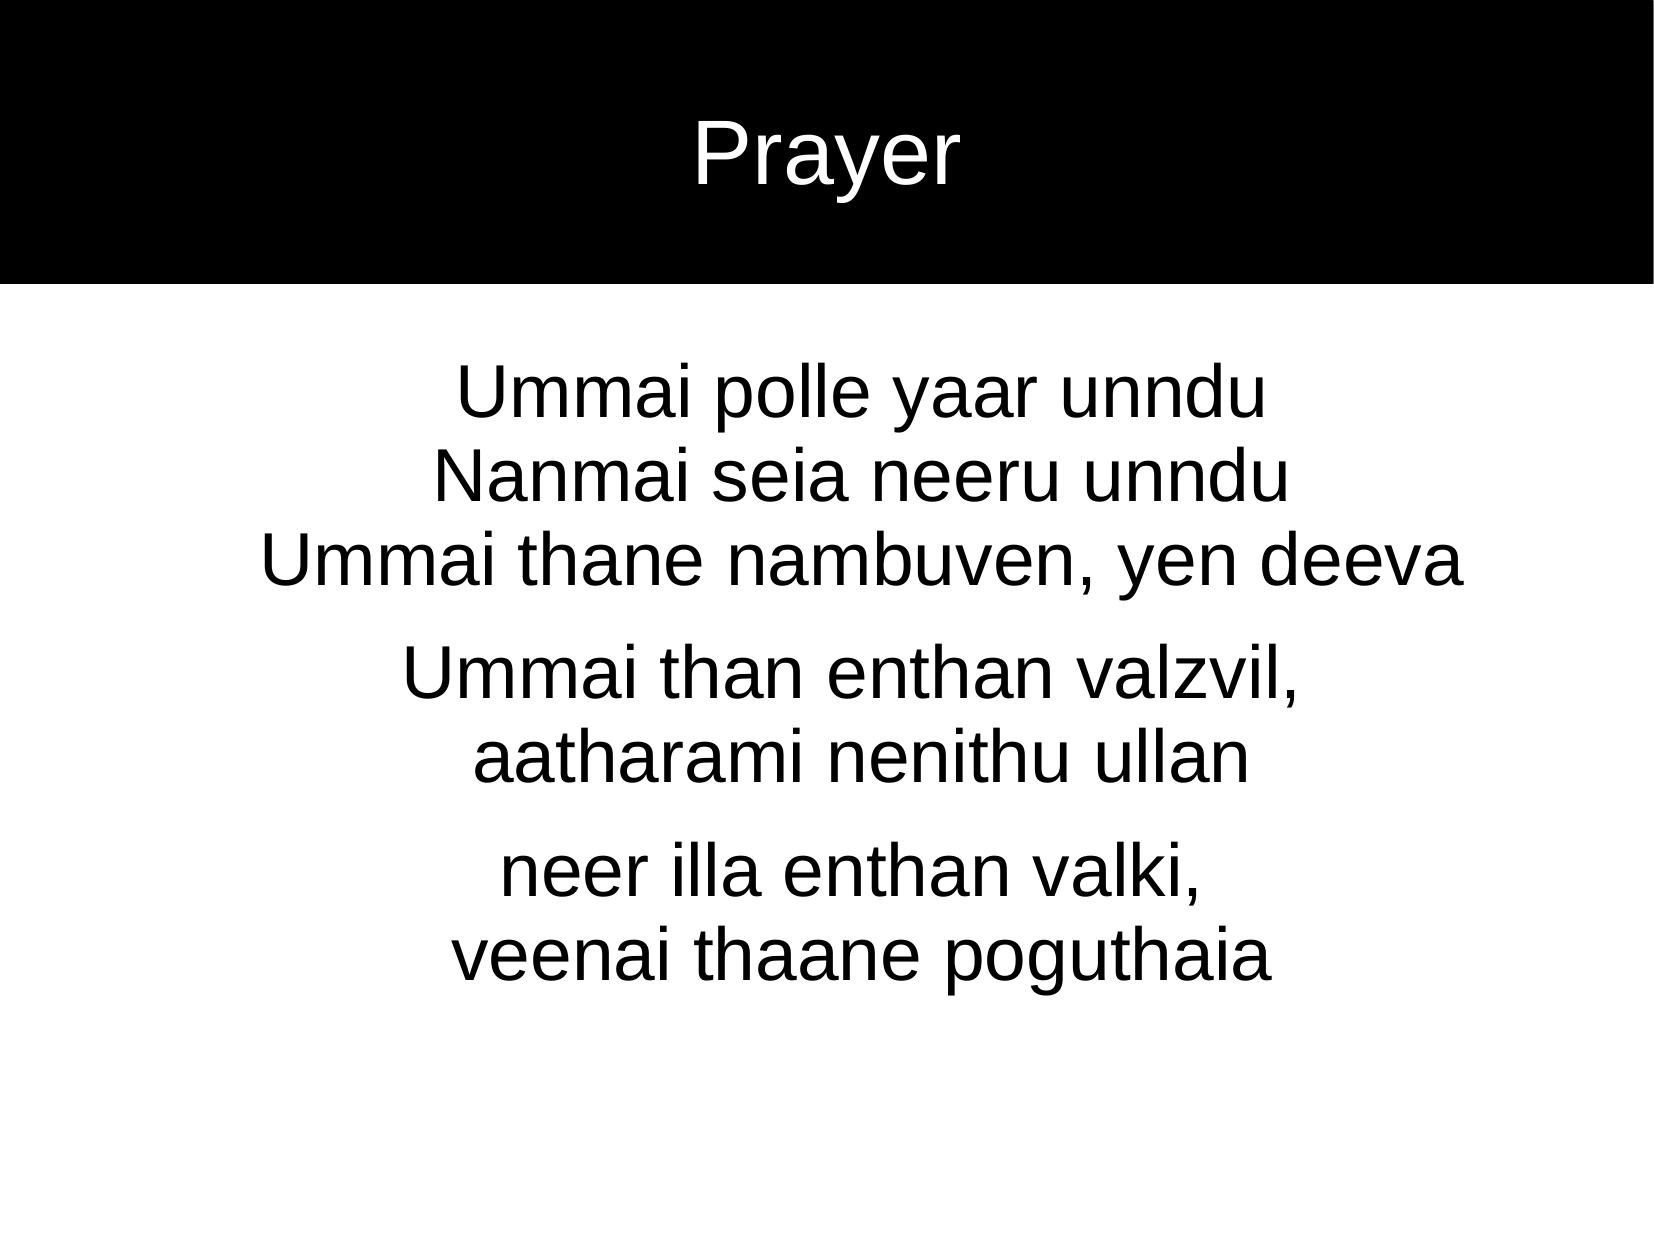

Prayer
# Ummai polle yaar unndu Nanmai seia neeru unndu Ummai thane nambuven, yen deeva
Ummai than enthan valzvil,
aatharami nenithu ullan
neer illa enthan valki,
veenai thaane poguthaia